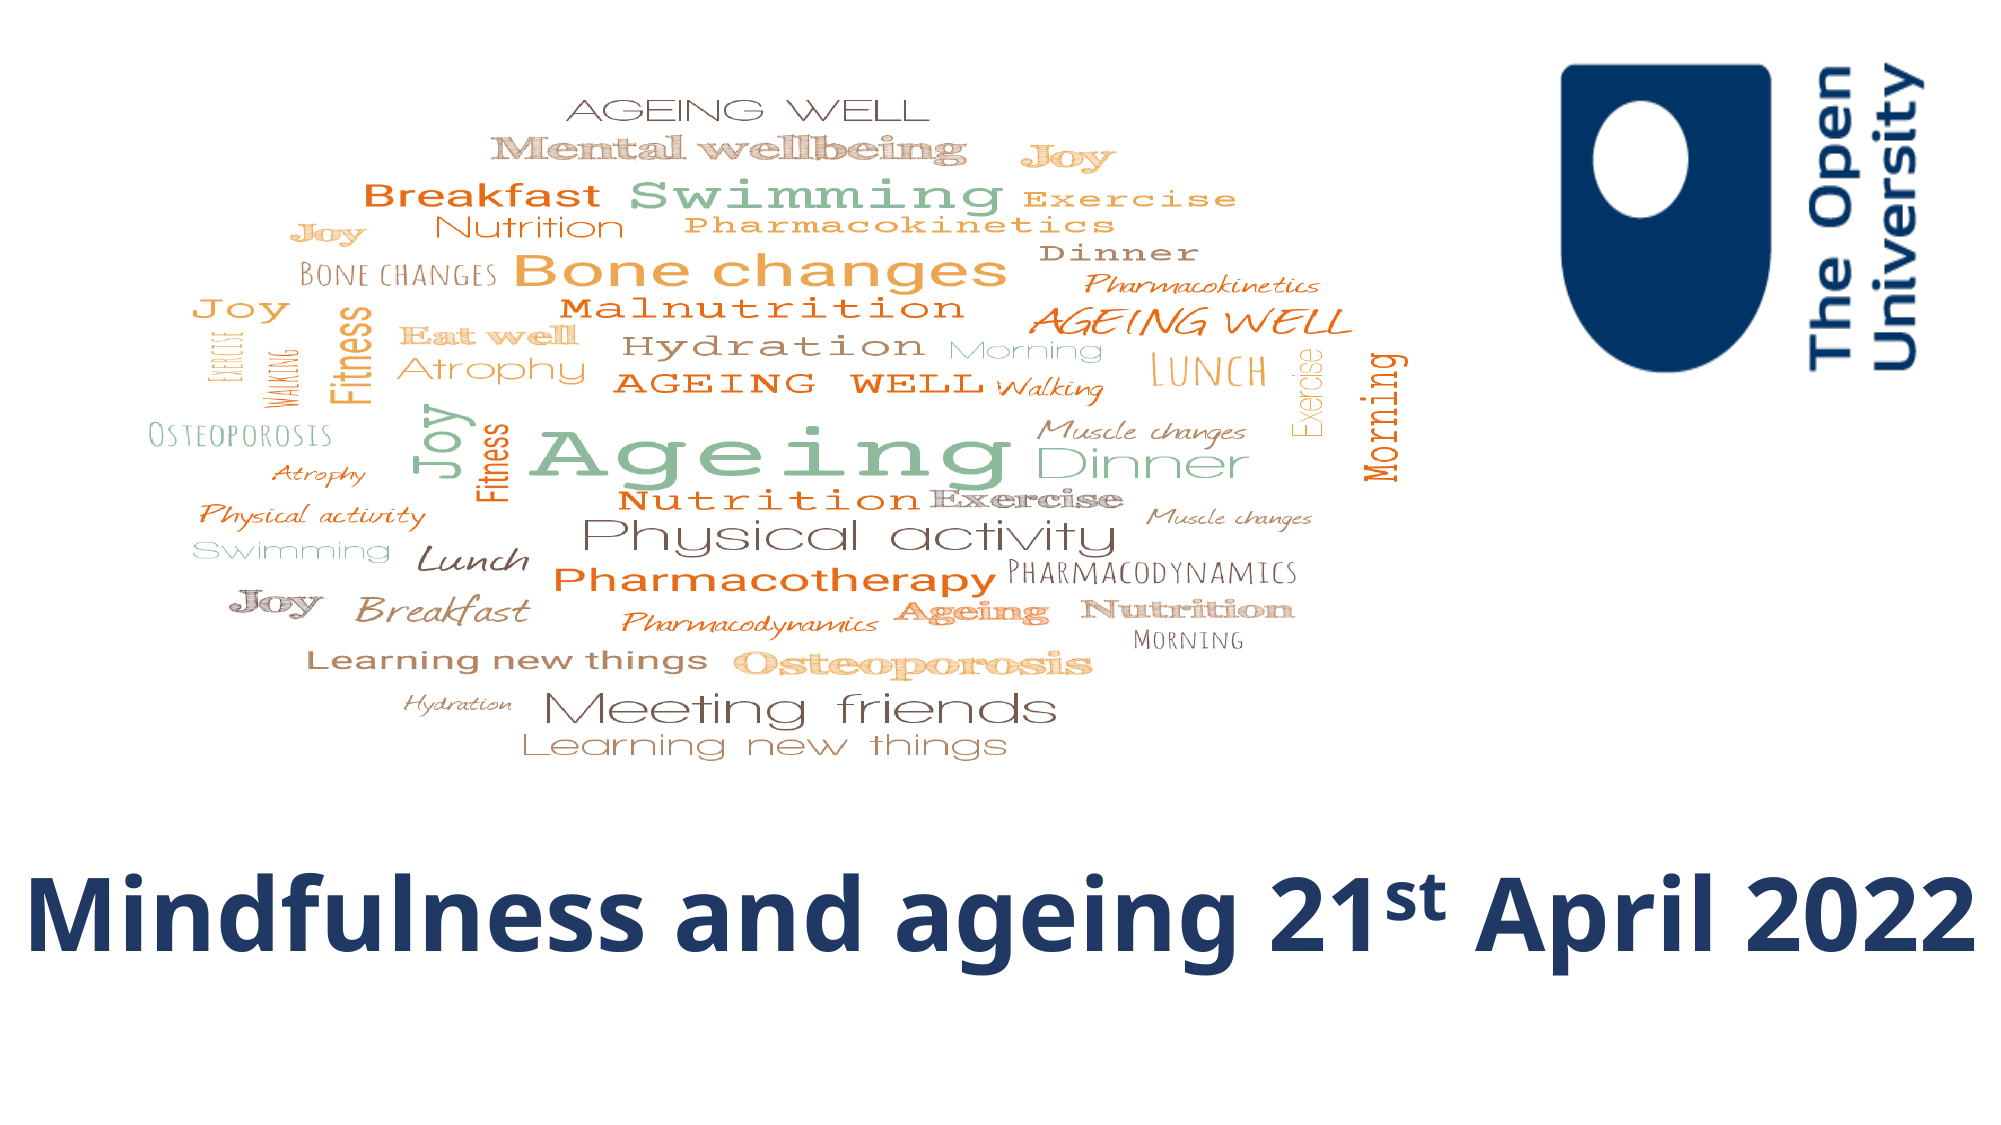

# Mindfulness and ageing 21st April 2022